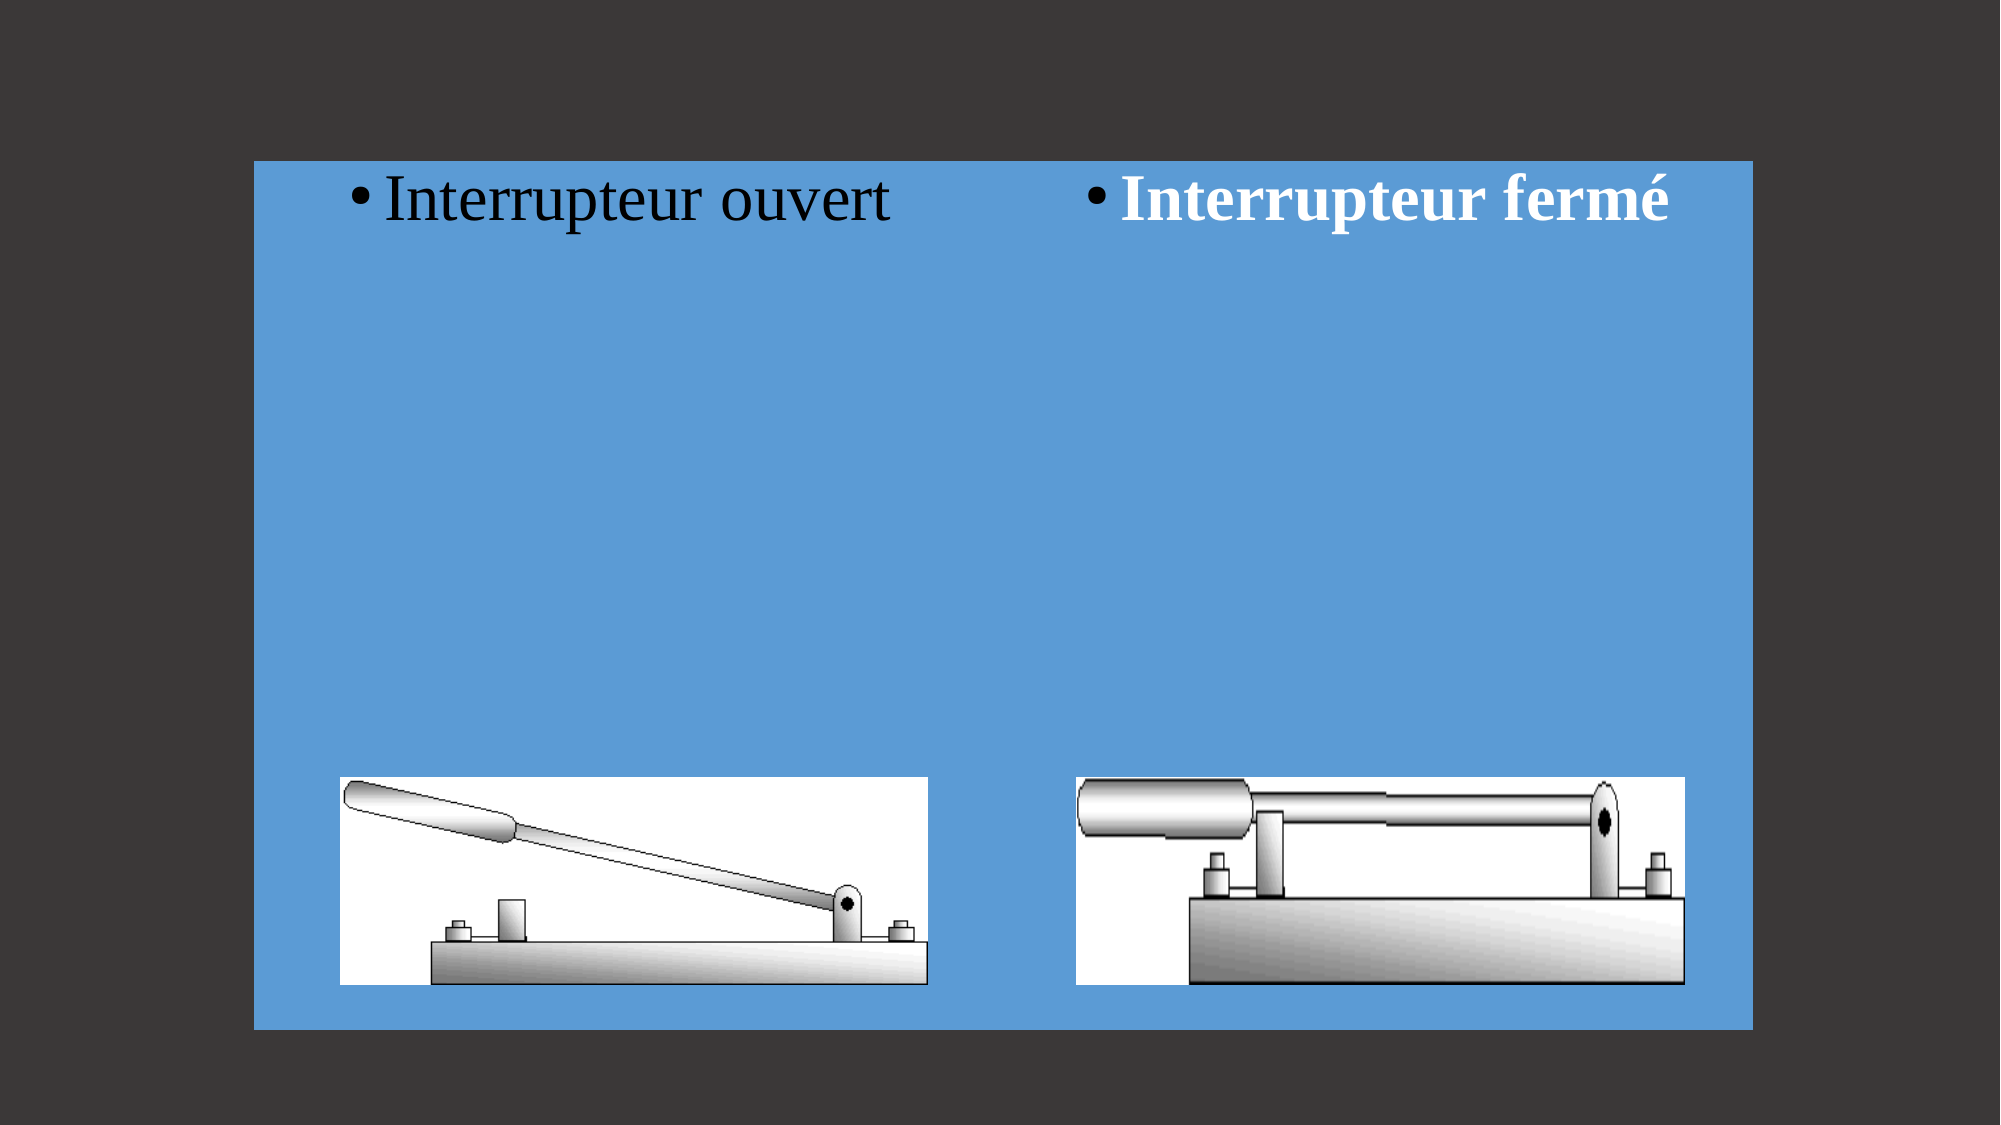

| Interrupteur ouvert | Interrupteur fermé |
| --- | --- |
| | |